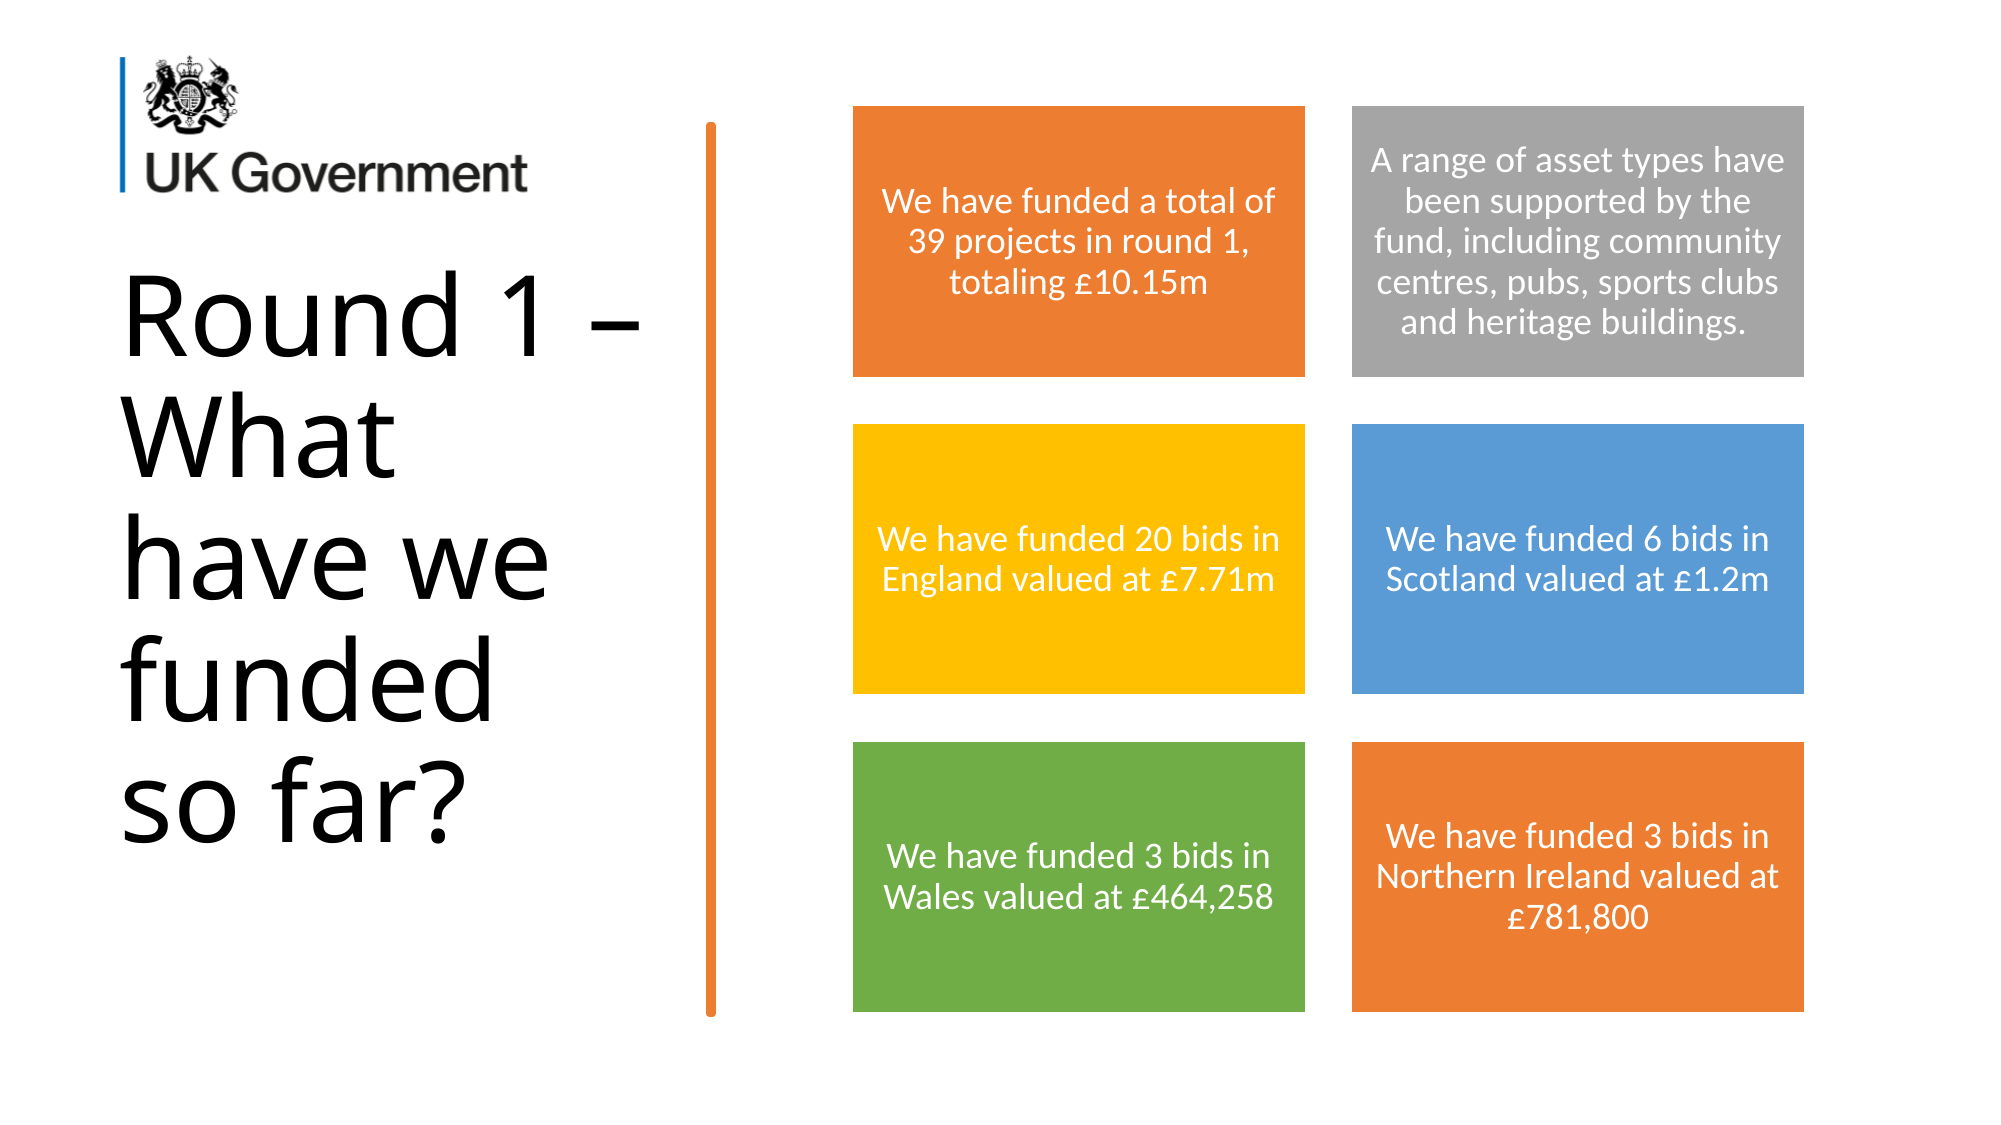

# Round 1 – What have we funded so far?
We have funded a total of 39 projects in round 1, totaling £10.15m
A range of asset types have been supported by the fund, including community centres, pubs, sports clubs and heritage buildings.
We have funded 20 bids in England valued at £7.71m
We have funded 6 bids in Scotland valued at £1.2m
We have funded 3 bids in Wales valued at £464,258
We have funded 3 bids in Northern Ireland valued at £781,800